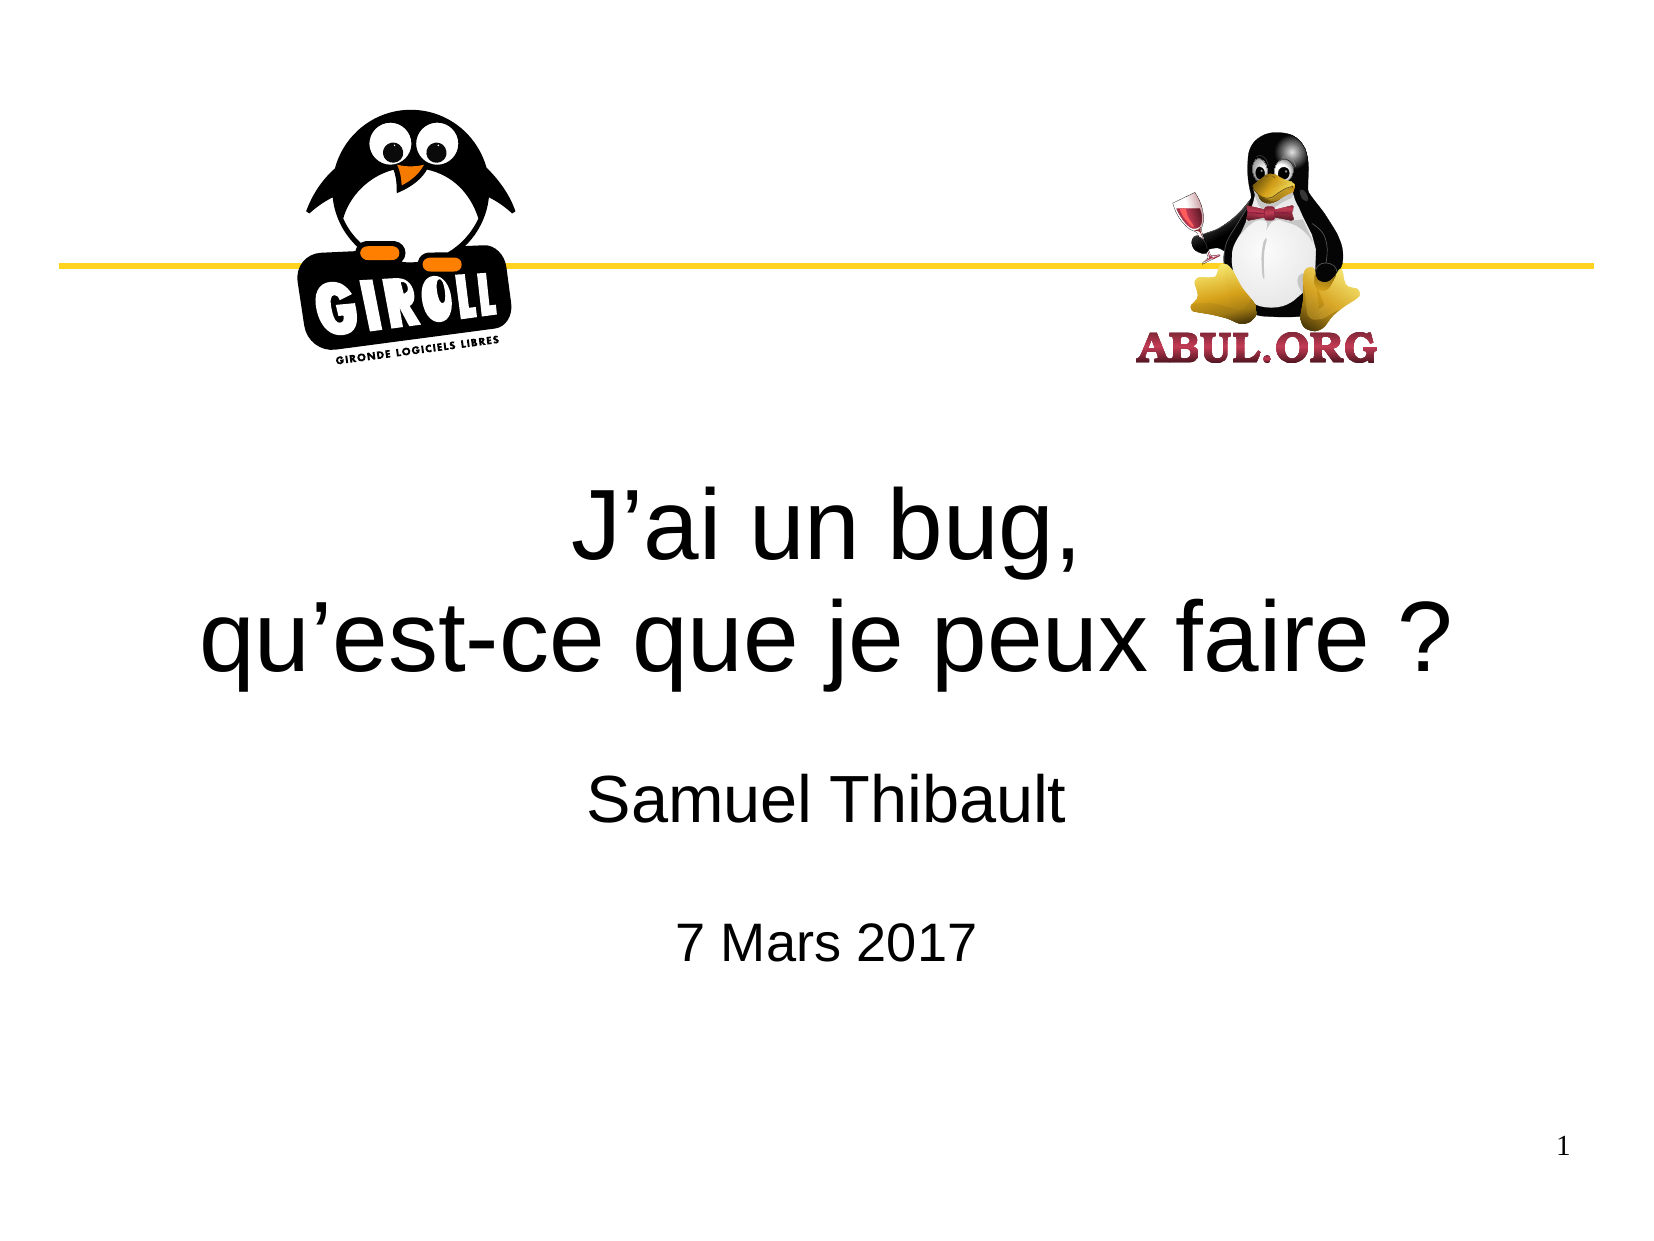

# J’ai un bug,
qu’est-ce que je peux faire ?
Samuel Thibault
7 Mars 2017
1